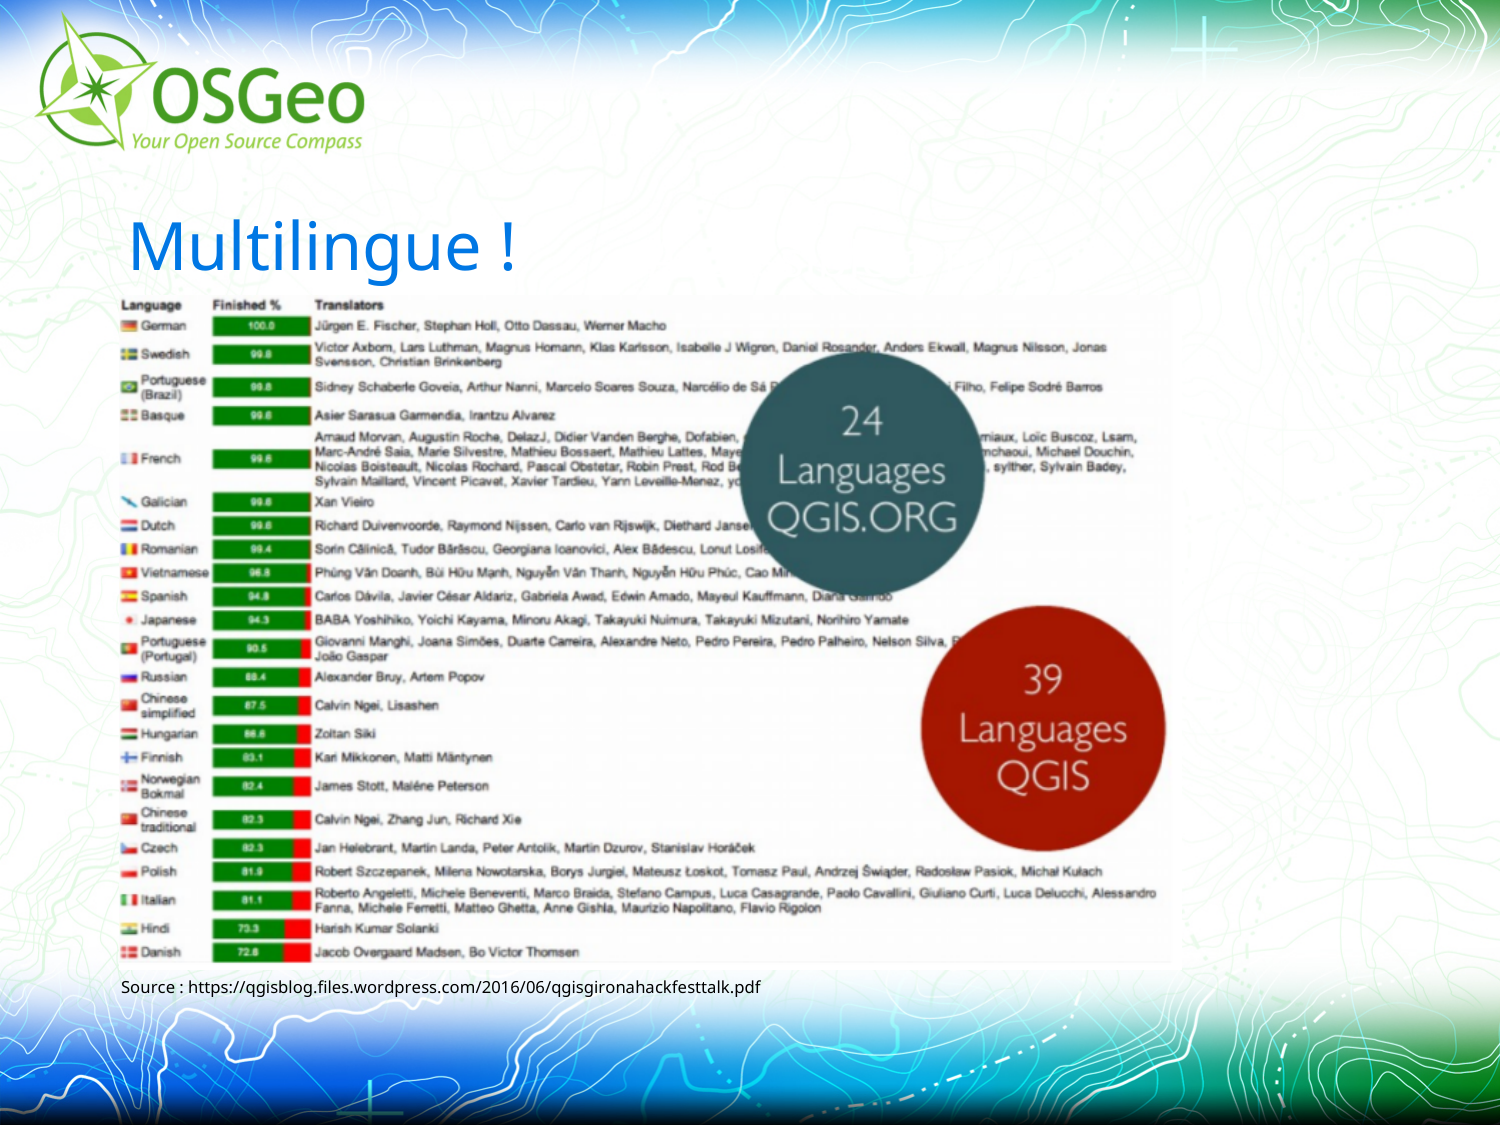

# Multilingue !
Accessible à tous
Source : https://qgisblog.files.wordpress.com/2016/06/qgisgironahackfesttalk.pdf